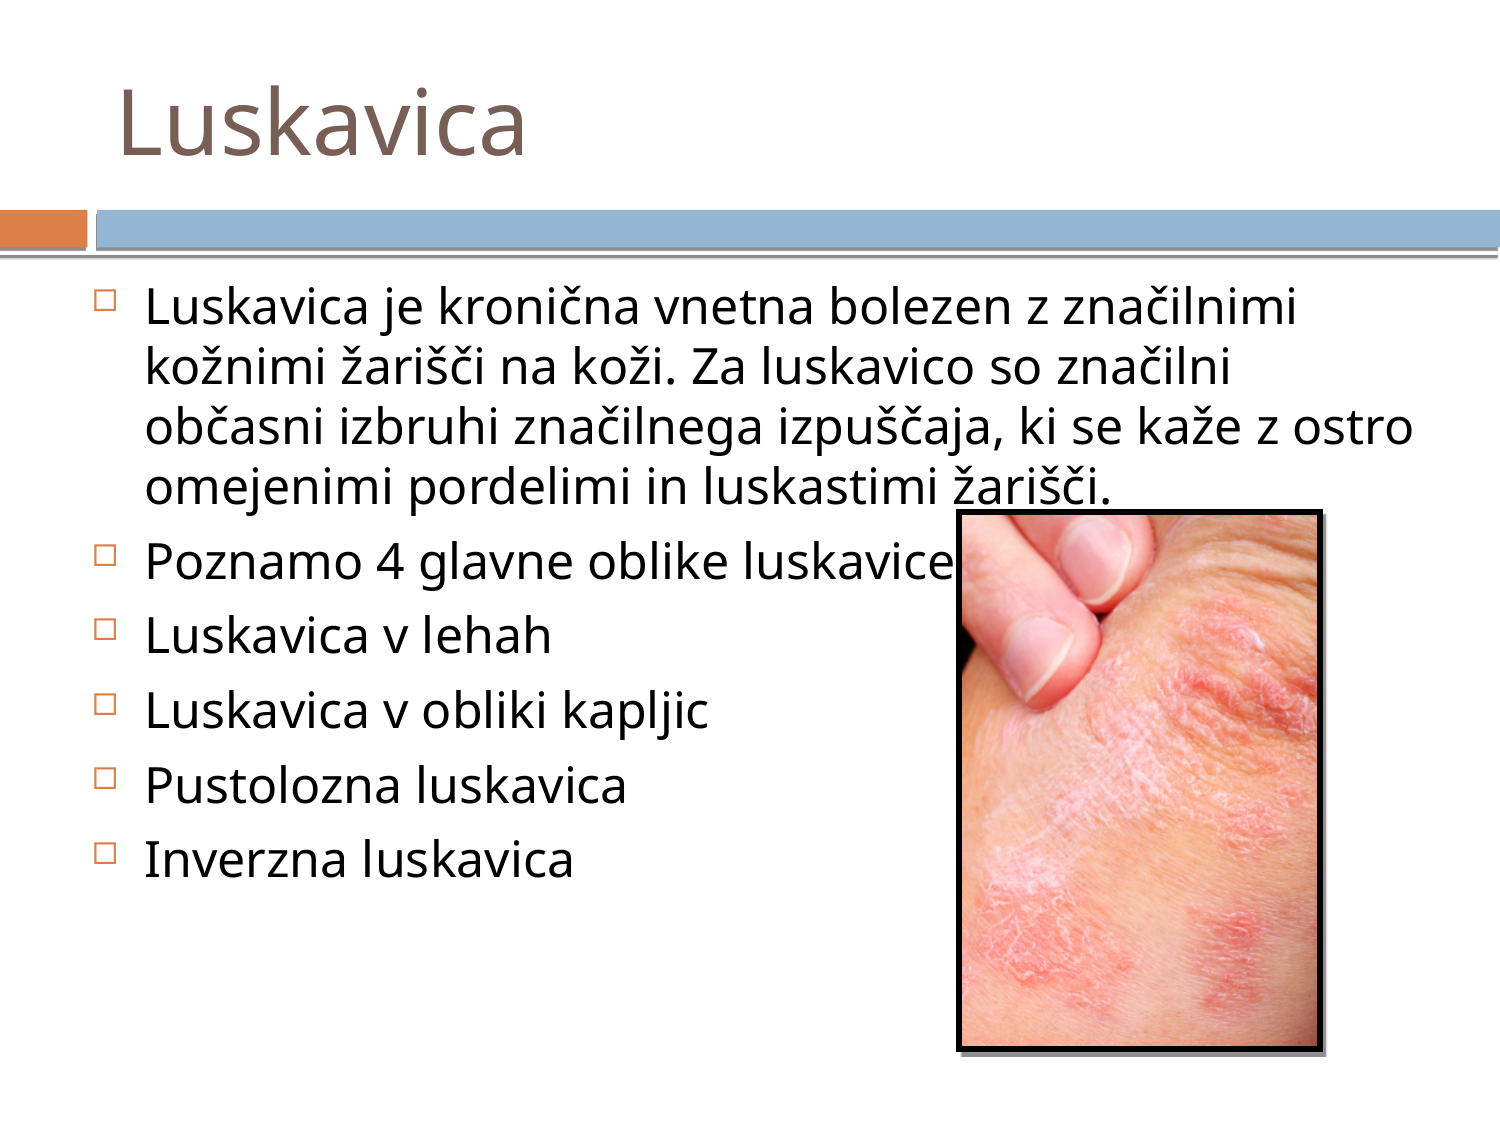

# Luskavica
Luskavica je kronična vnetna bolezen z značilnimi kožnimi žarišči na koži. Za luskavico so značilni občasni izbruhi značilnega izpuščaja, ki se kaže z ostro omejenimi pordelimi in luskastimi žarišči.
Poznamo 4 glavne oblike luskavice:
Luskavica v lehah
Luskavica v obliki kapljic
Pustolozna luskavica
Inverzna luskavica